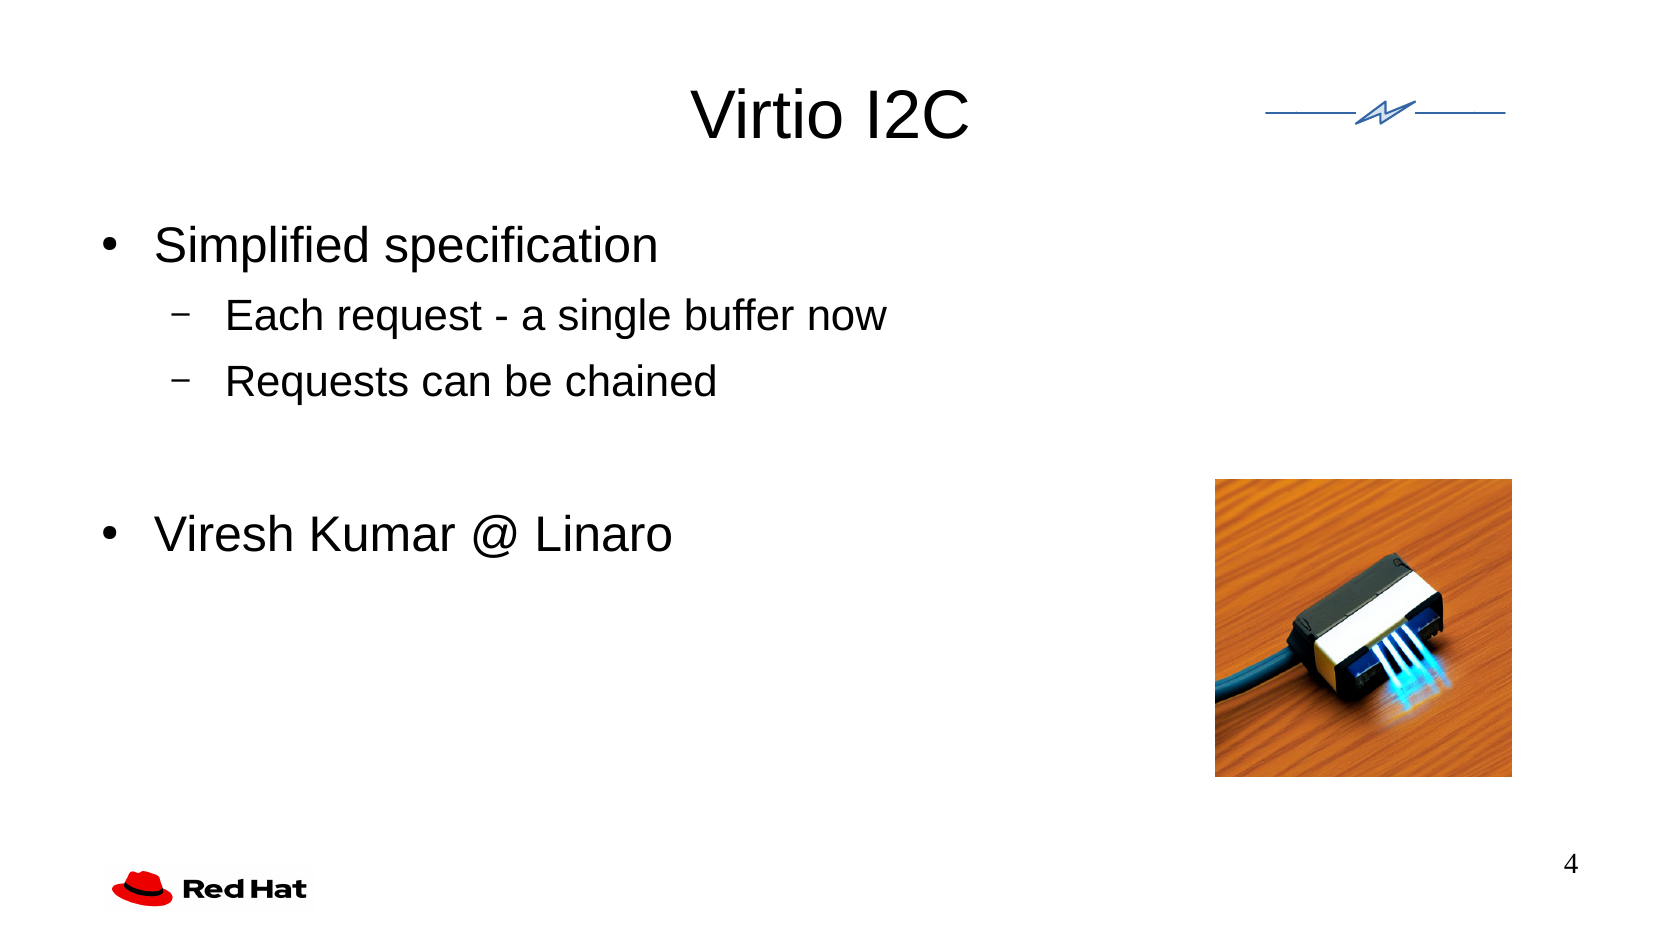

# Virtio I2C
Simplified specification
Each request - a single buffer now
Requests can be chained
Viresh Kumar @ Linaro
4